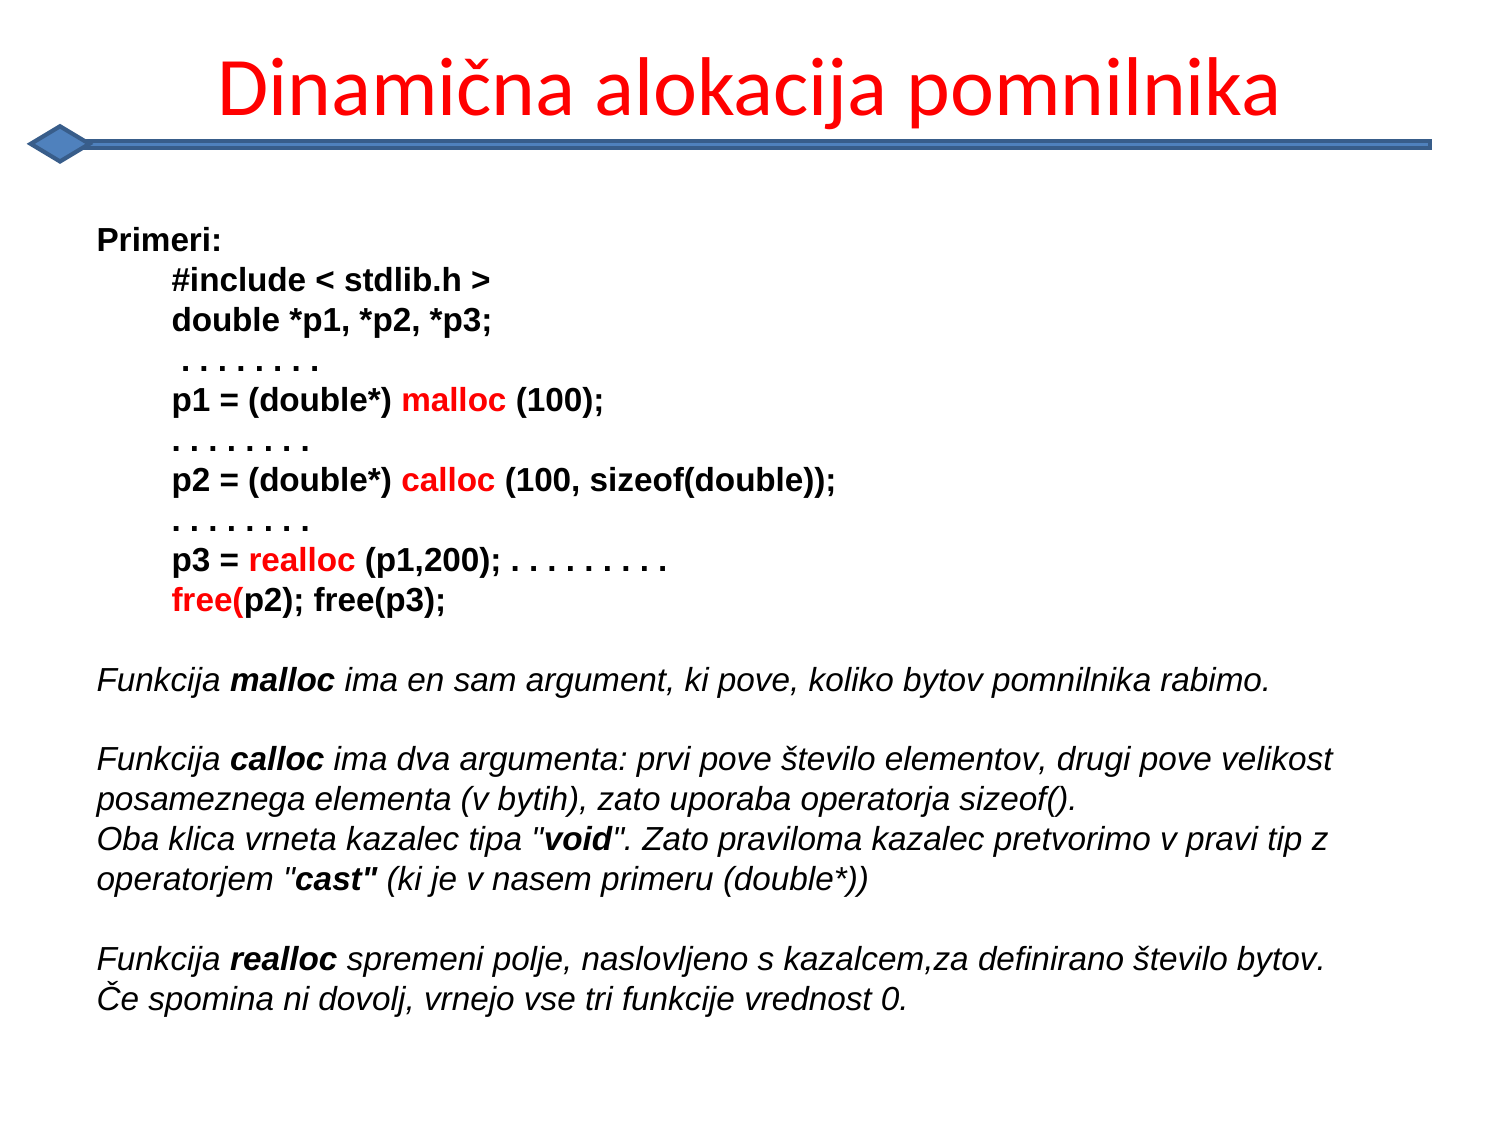

# Dinamična alokacija pomnilnika
Primeri:
#include < stdlib.h >
double *p1, *p2, *p3;
 . . . . . . . .
p1 = (double*) malloc (100);
. . . . . . . .
p2 = (double*) calloc (100, sizeof(double));
. . . . . . . .
p3 = realloc (p1,200); . . . . . . . . .
free(p2); free(p3);
Funkcija malloc ima en sam argument, ki pove, koliko bytov pomnilnika rabimo.
Funkcija calloc ima dva argumenta: prvi pove število elementov, drugi pove velikost posameznega elementa (v bytih), zato uporaba operatorja sizeof().
Oba klica vrneta kazalec tipa "void". Zato praviloma kazalec pretvorimo v pravi tip z operatorjem "cast" (ki je v nasem primeru (double*))
Funkcija realloc spremeni polje, naslovljeno s kazalcem,za definirano število bytov.
Če spomina ni dovolj, vrnejo vse tri funkcije vrednost 0.